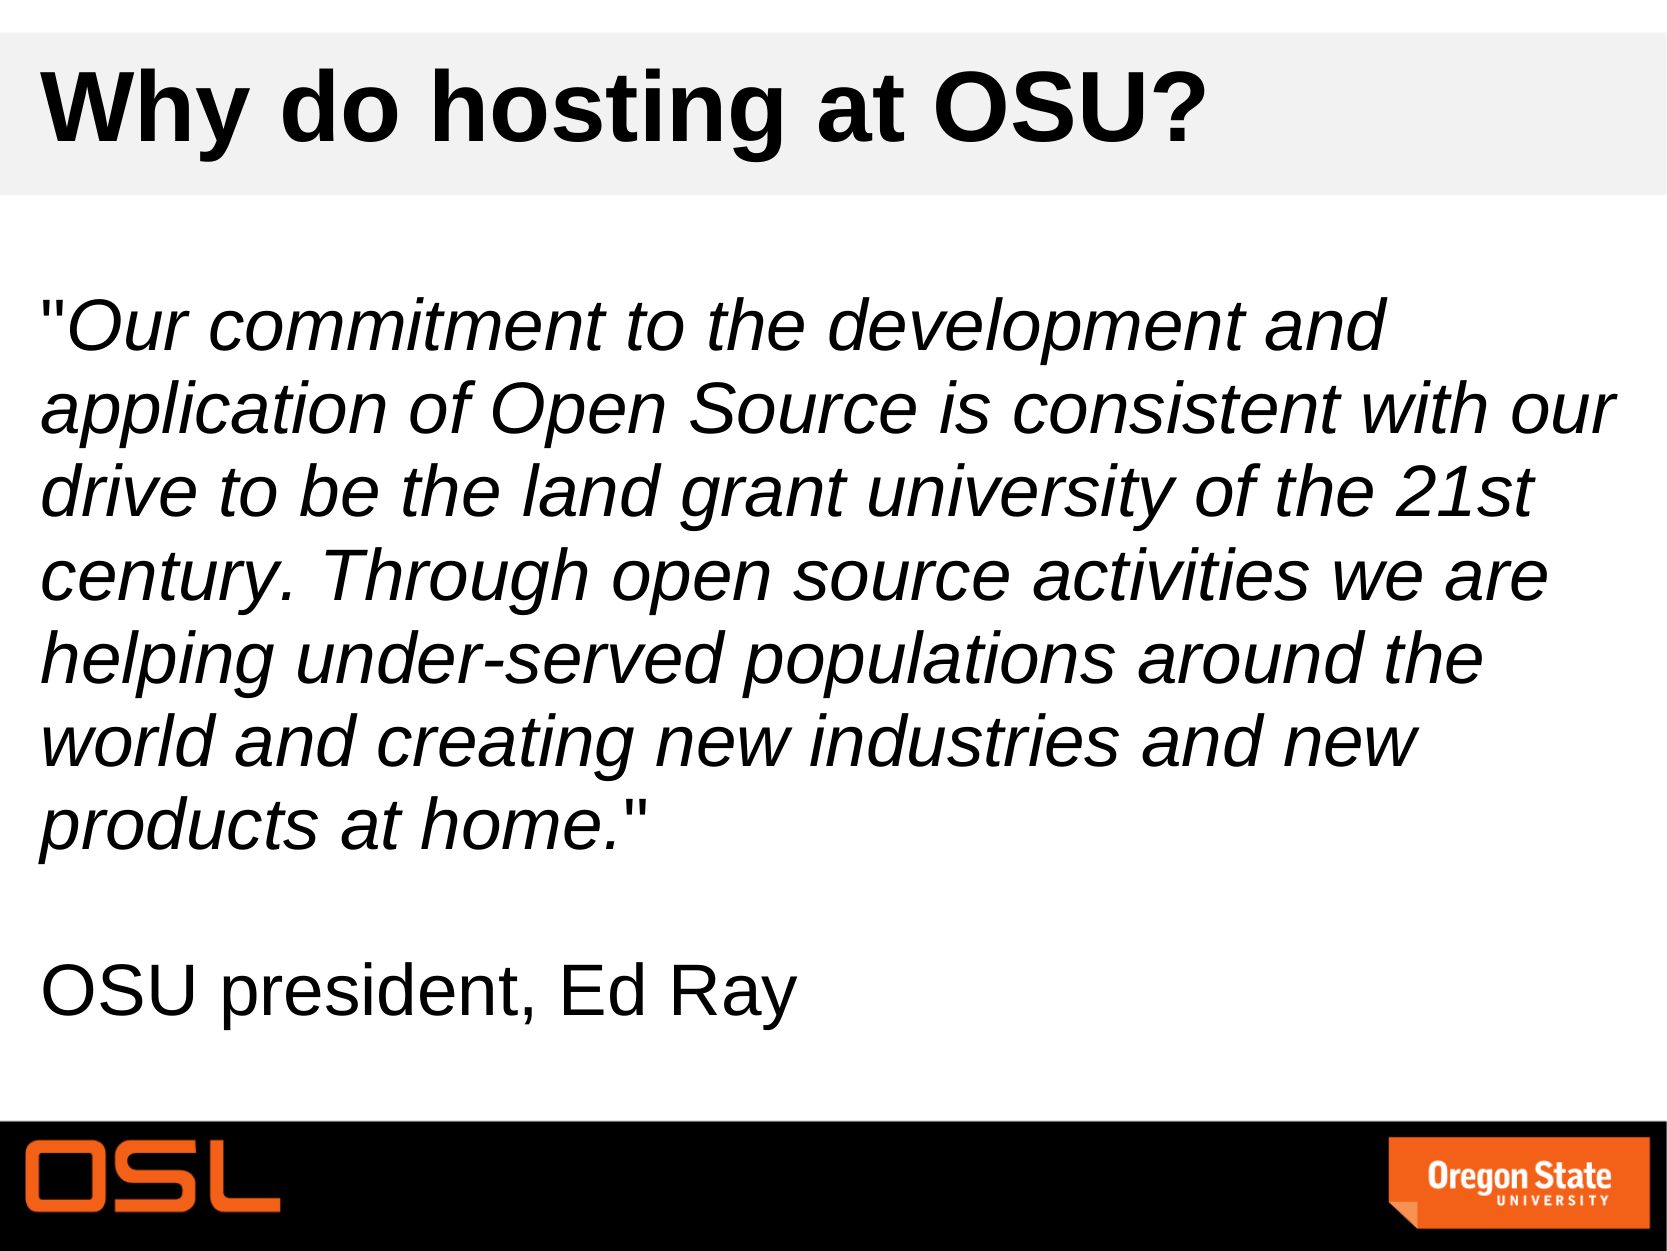

# Why do hosting at OSU?
"Our commitment to the development and application of Open Source is consistent with our drive to be the land grant university of the 21st century. Through open source activities we are helping under-served populations around the world and creating new industries and new products at home."
OSU president, Ed Ray